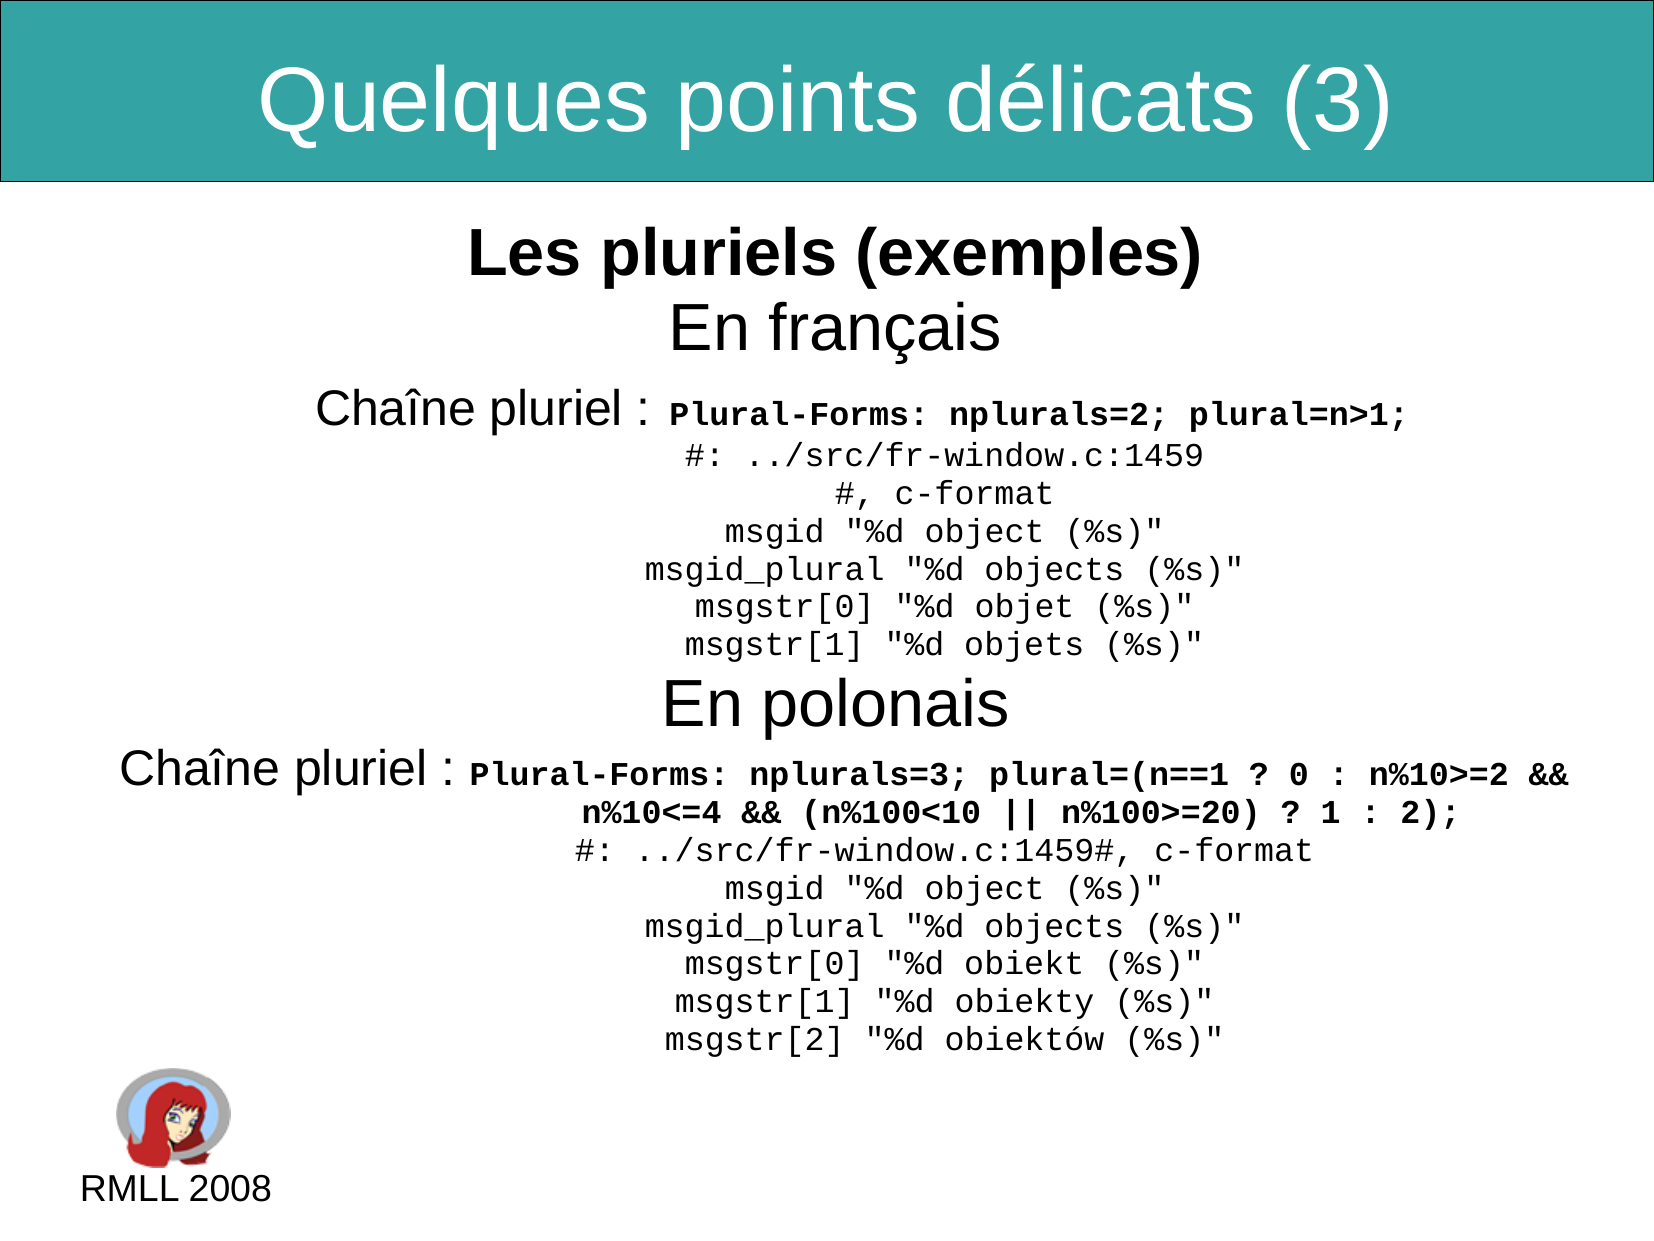

# Quelques points délicats (3)
Les pluriels (exemples)
En français
Chaîne pluriel : Plural-Forms: nplurals=2; plural=n>1;
#: ../src/fr-window.c:1459
#, c-format
msgid "%d object (%s)"
msgid_plural "%d objects (%s)"
msgstr[0] "%d objet (%s)"
msgstr[1] "%d objets (%s)"
En polonais
Chaîne pluriel : Plural-Forms: nplurals=3; plural=(n==1 ? 0 : n%10>=2 && n%10<=4 && (n%100<10 || n%100>=20) ? 1 : 2);
#: ../src/fr-window.c:1459#, c-format
msgid "%d object (%s)"
msgid_plural "%d objects (%s)"
msgstr[0] "%d obiekt (%s)"
msgstr[1] "%d obiekty (%s)"
msgstr[2] "%d obiektów (%s)"